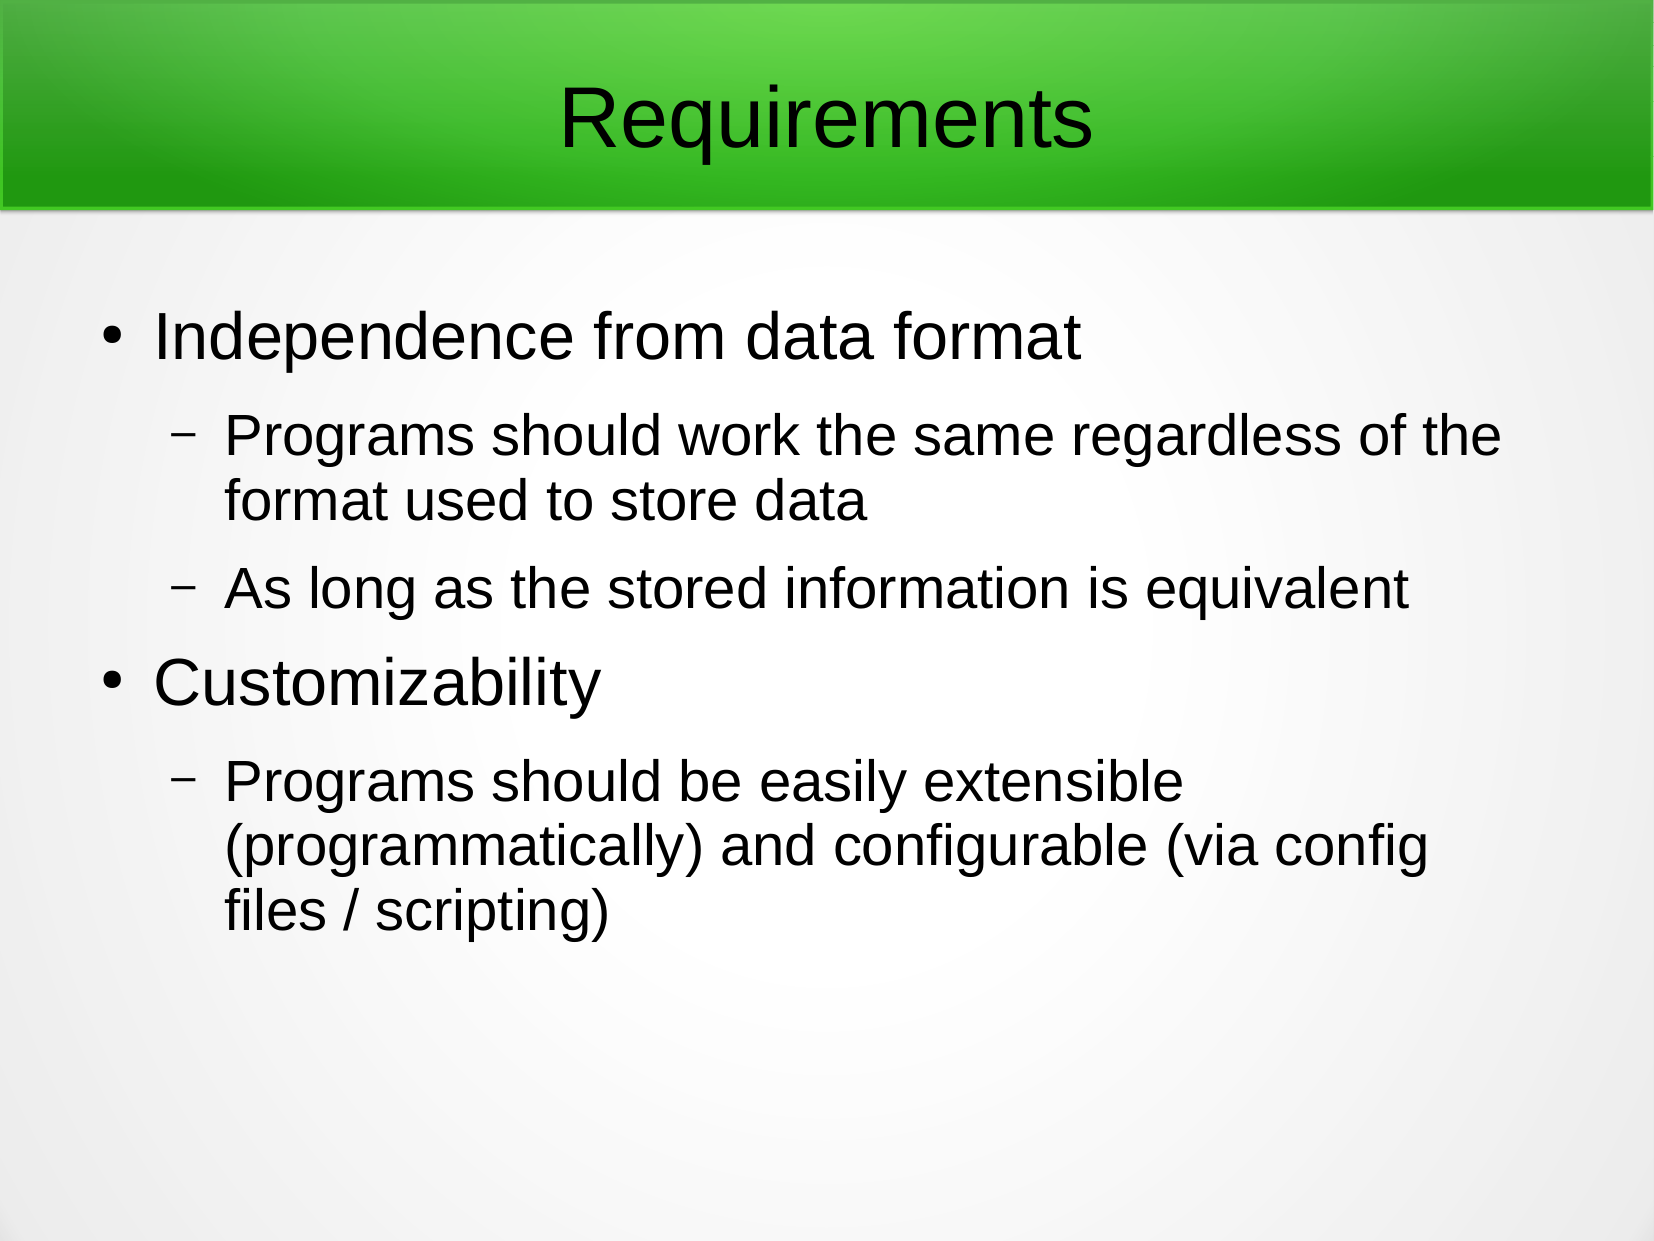

# Requirements
Independence from data format
Programs should work the same regardless of the format used to store data
As long as the stored information is equivalent
Customizability
Programs should be easily extensible (programmatically) and configurable (via config files / scripting)